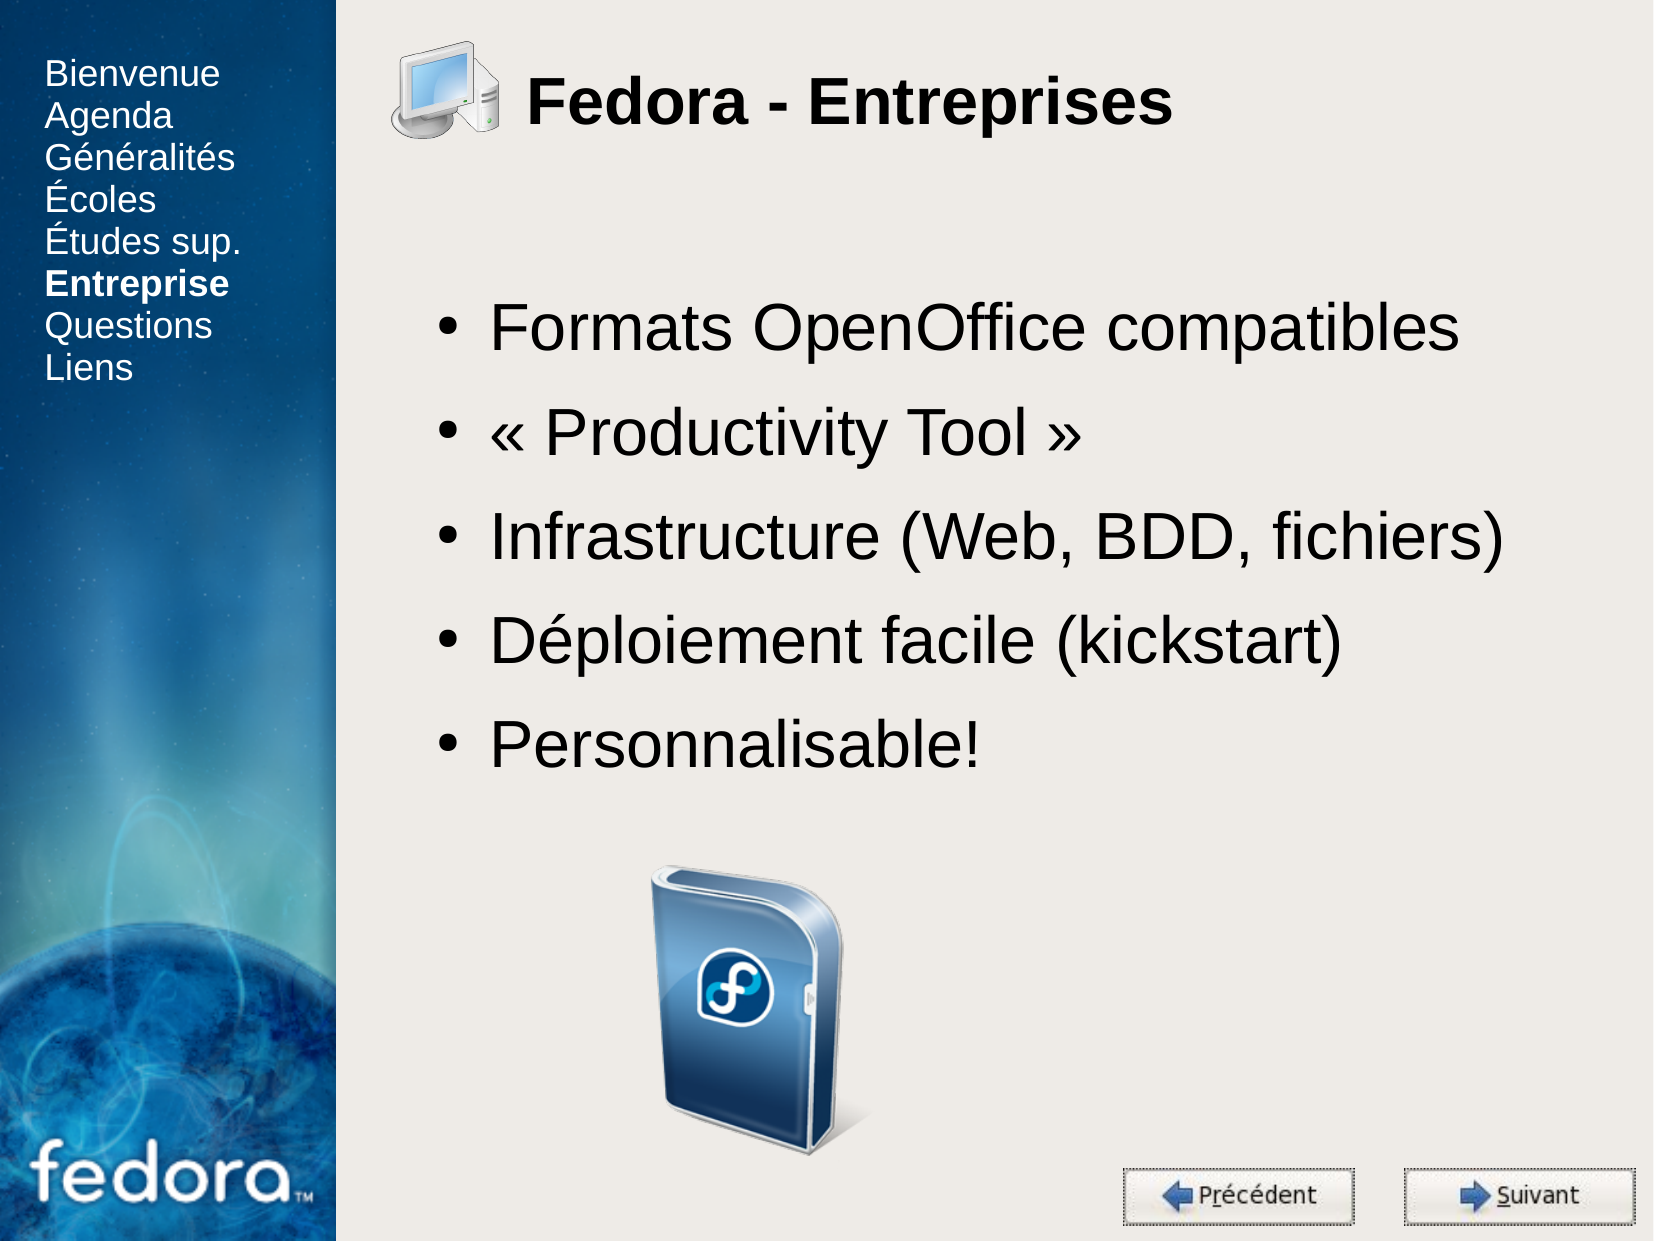

Bienvenue
Agenda
Généralités
Écoles
Études sup.
Entreprise
Questions
Liens
# Agenda
Fedora - Entreprises
Formats OpenOffice compatibles
« Productivity Tool »
Infrastructure (Web, BDD, fichiers)
Déploiement facile (kickstart)
Personnalisable!